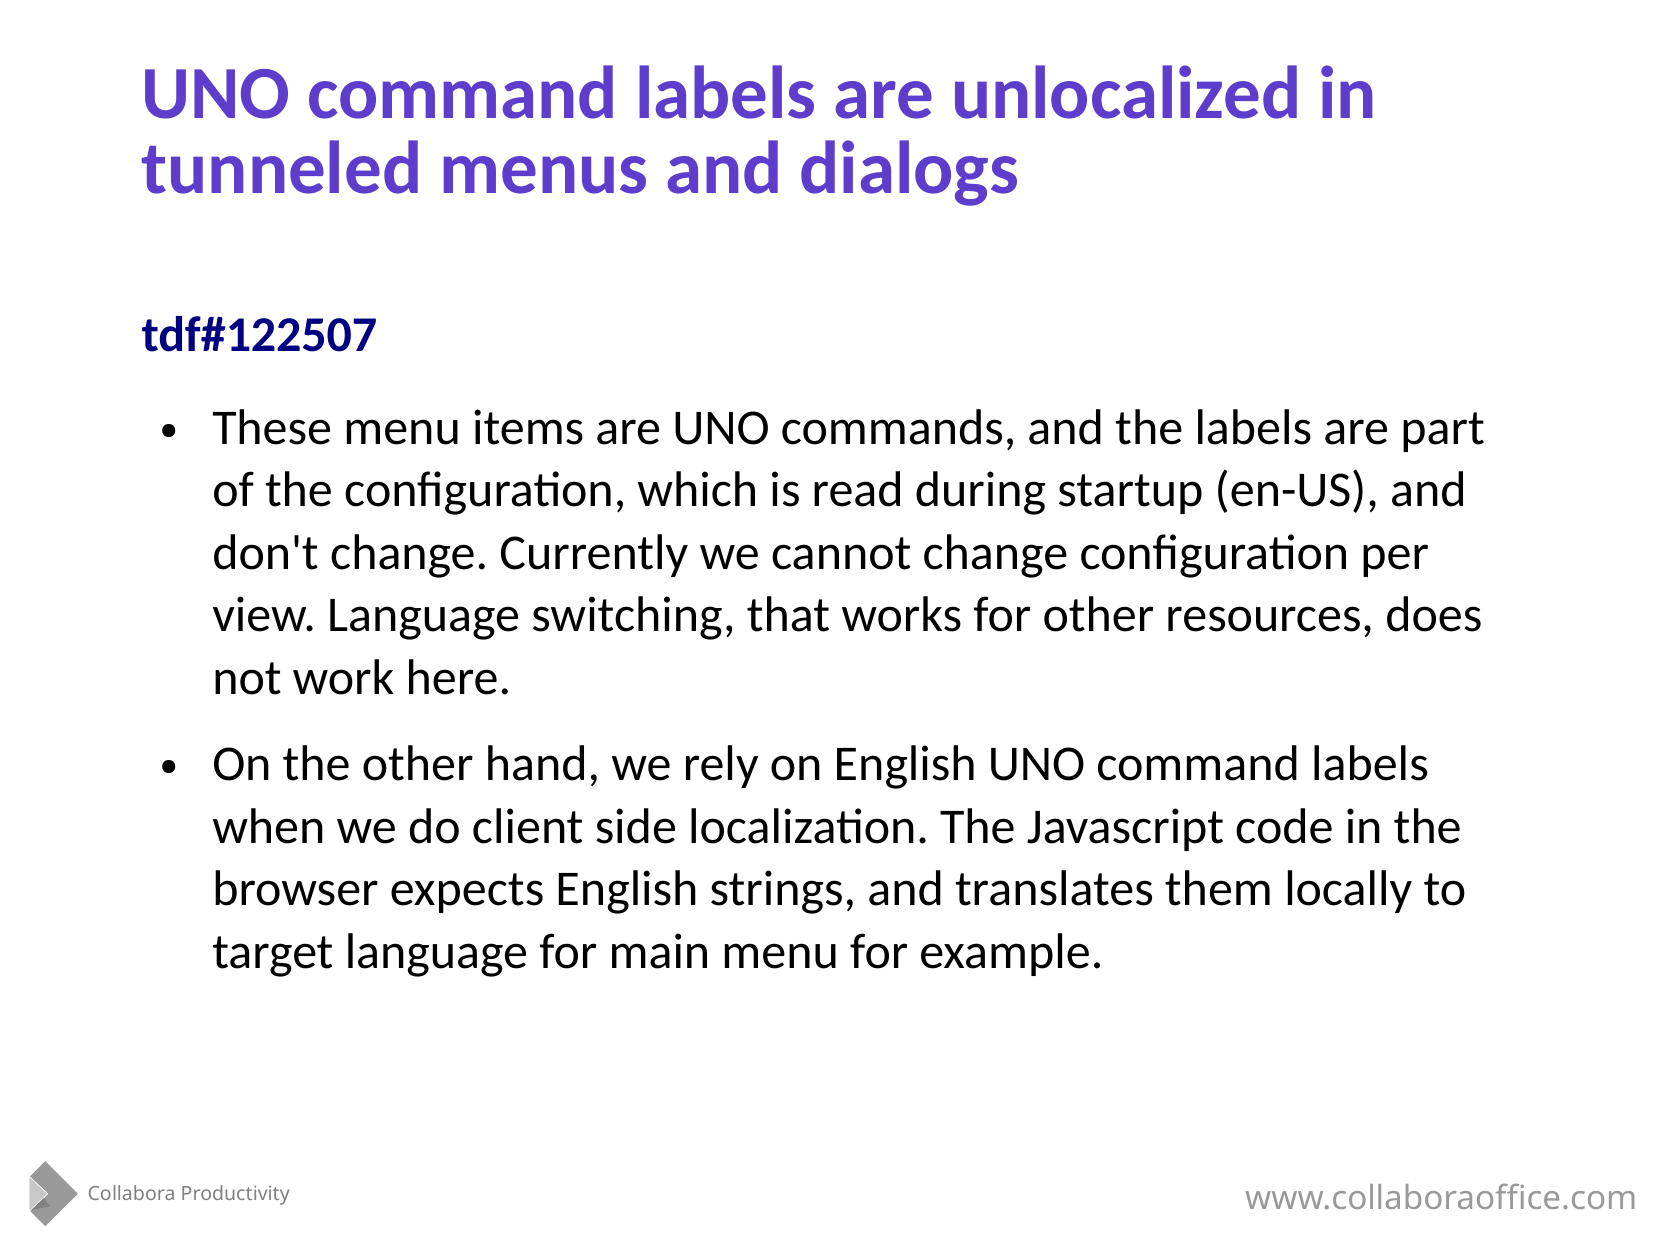

# UNO command labels are unlocalized in tunneled menus and dialogs
tdf#122507
These menu items are UNO commands, and the labels are part of the configuration, which is read during startup (en-US), and don't change. Currently we cannot change configuration per view. Language switching, that works for other resources, does not work here.
On the other hand, we rely on English UNO command labels when we do client side localization. The Javascript code in the browser expects English strings, and translates them locally to target language for main menu for example.